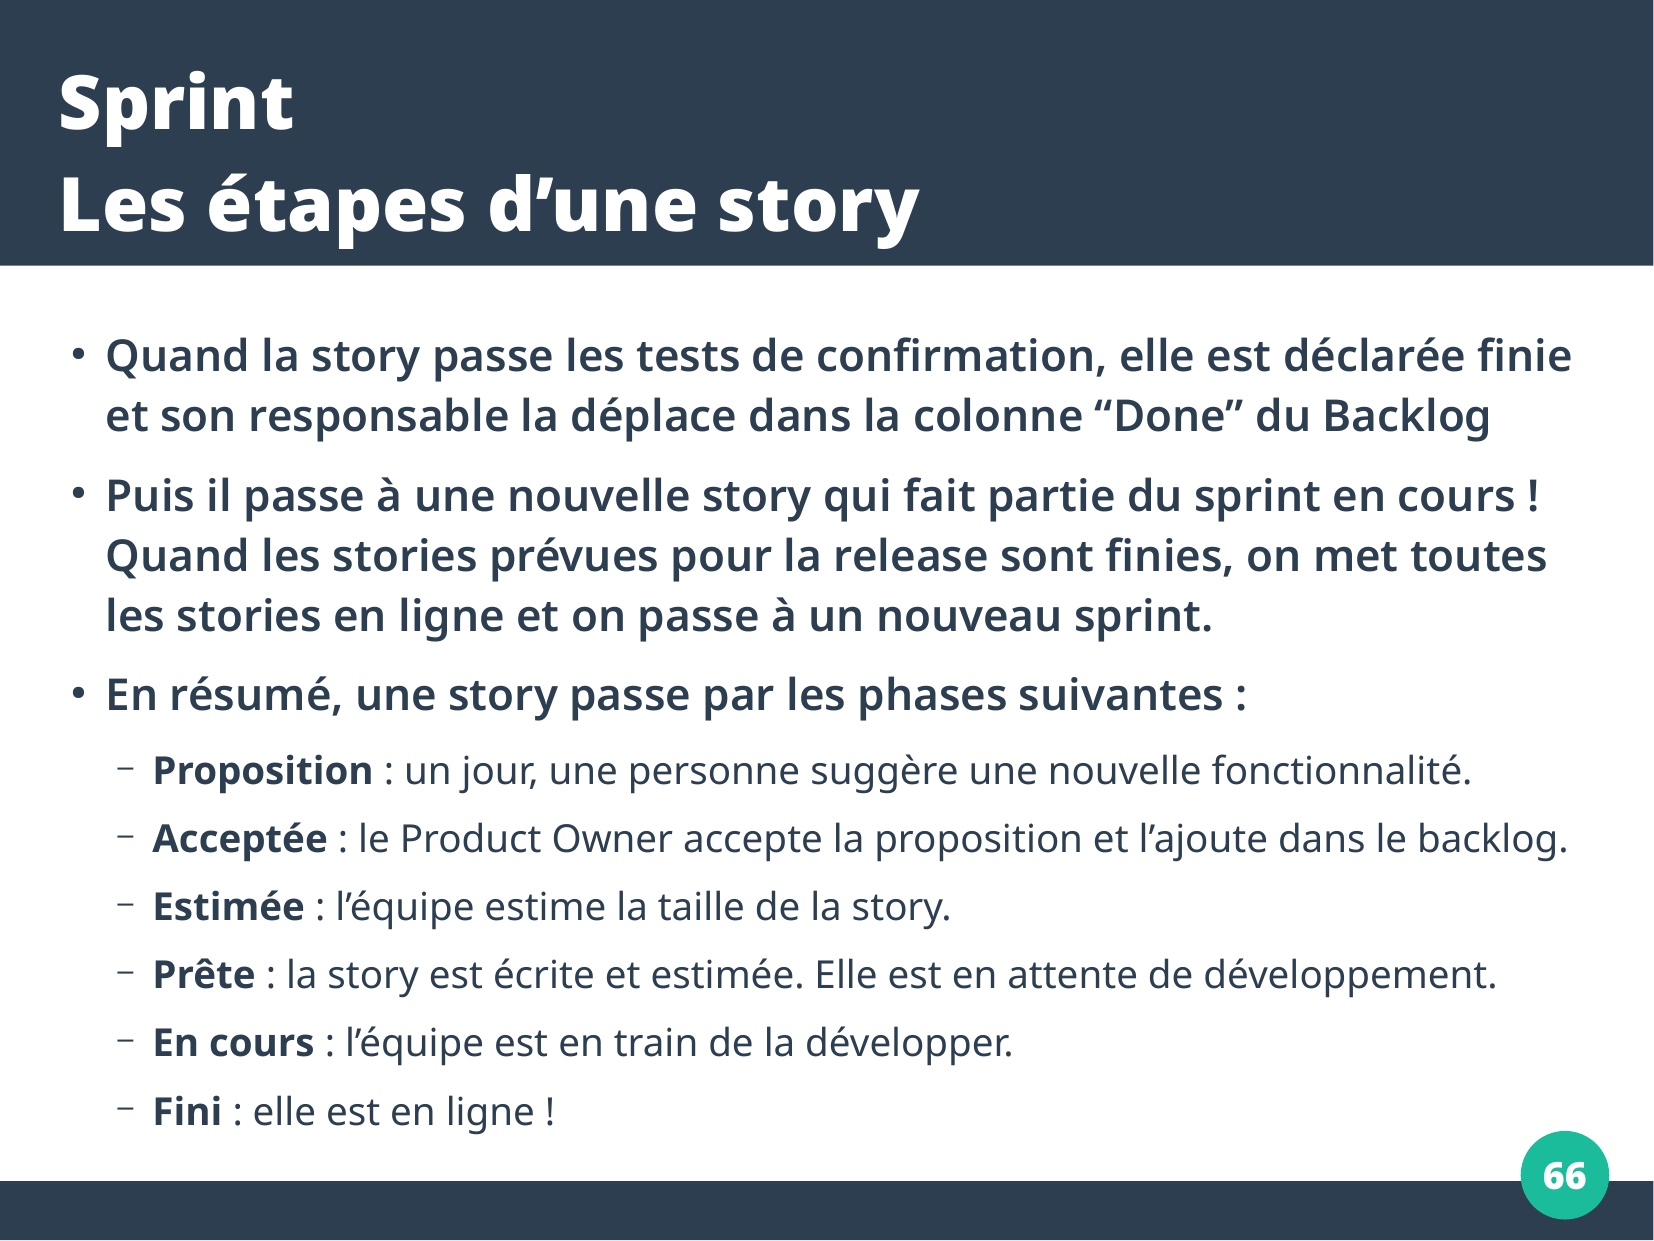

# Sprint Les étapes d’une story
Quand la story passe les tests de confirmation, elle est déclarée finie et son responsable la déplace dans la colonne “Done” du Backlog
Puis il passe à une nouvelle story qui fait partie du sprint en cours ! Quand les stories prévues pour la release sont finies, on met toutes les stories en ligne et on passe à un nouveau sprint.
En résumé, une story passe par les phases suivantes :
Proposition : un jour, une personne suggère une nouvelle fonctionnalité.
Acceptée : le Product Owner accepte la proposition et l’ajoute dans le backlog.
Estimée : l’équipe estime la taille de la story.
Prête : la story est écrite et estimée. Elle est en attente de développement.
En cours : l’équipe est en train de la développer.
Fini : elle est en ligne !
66